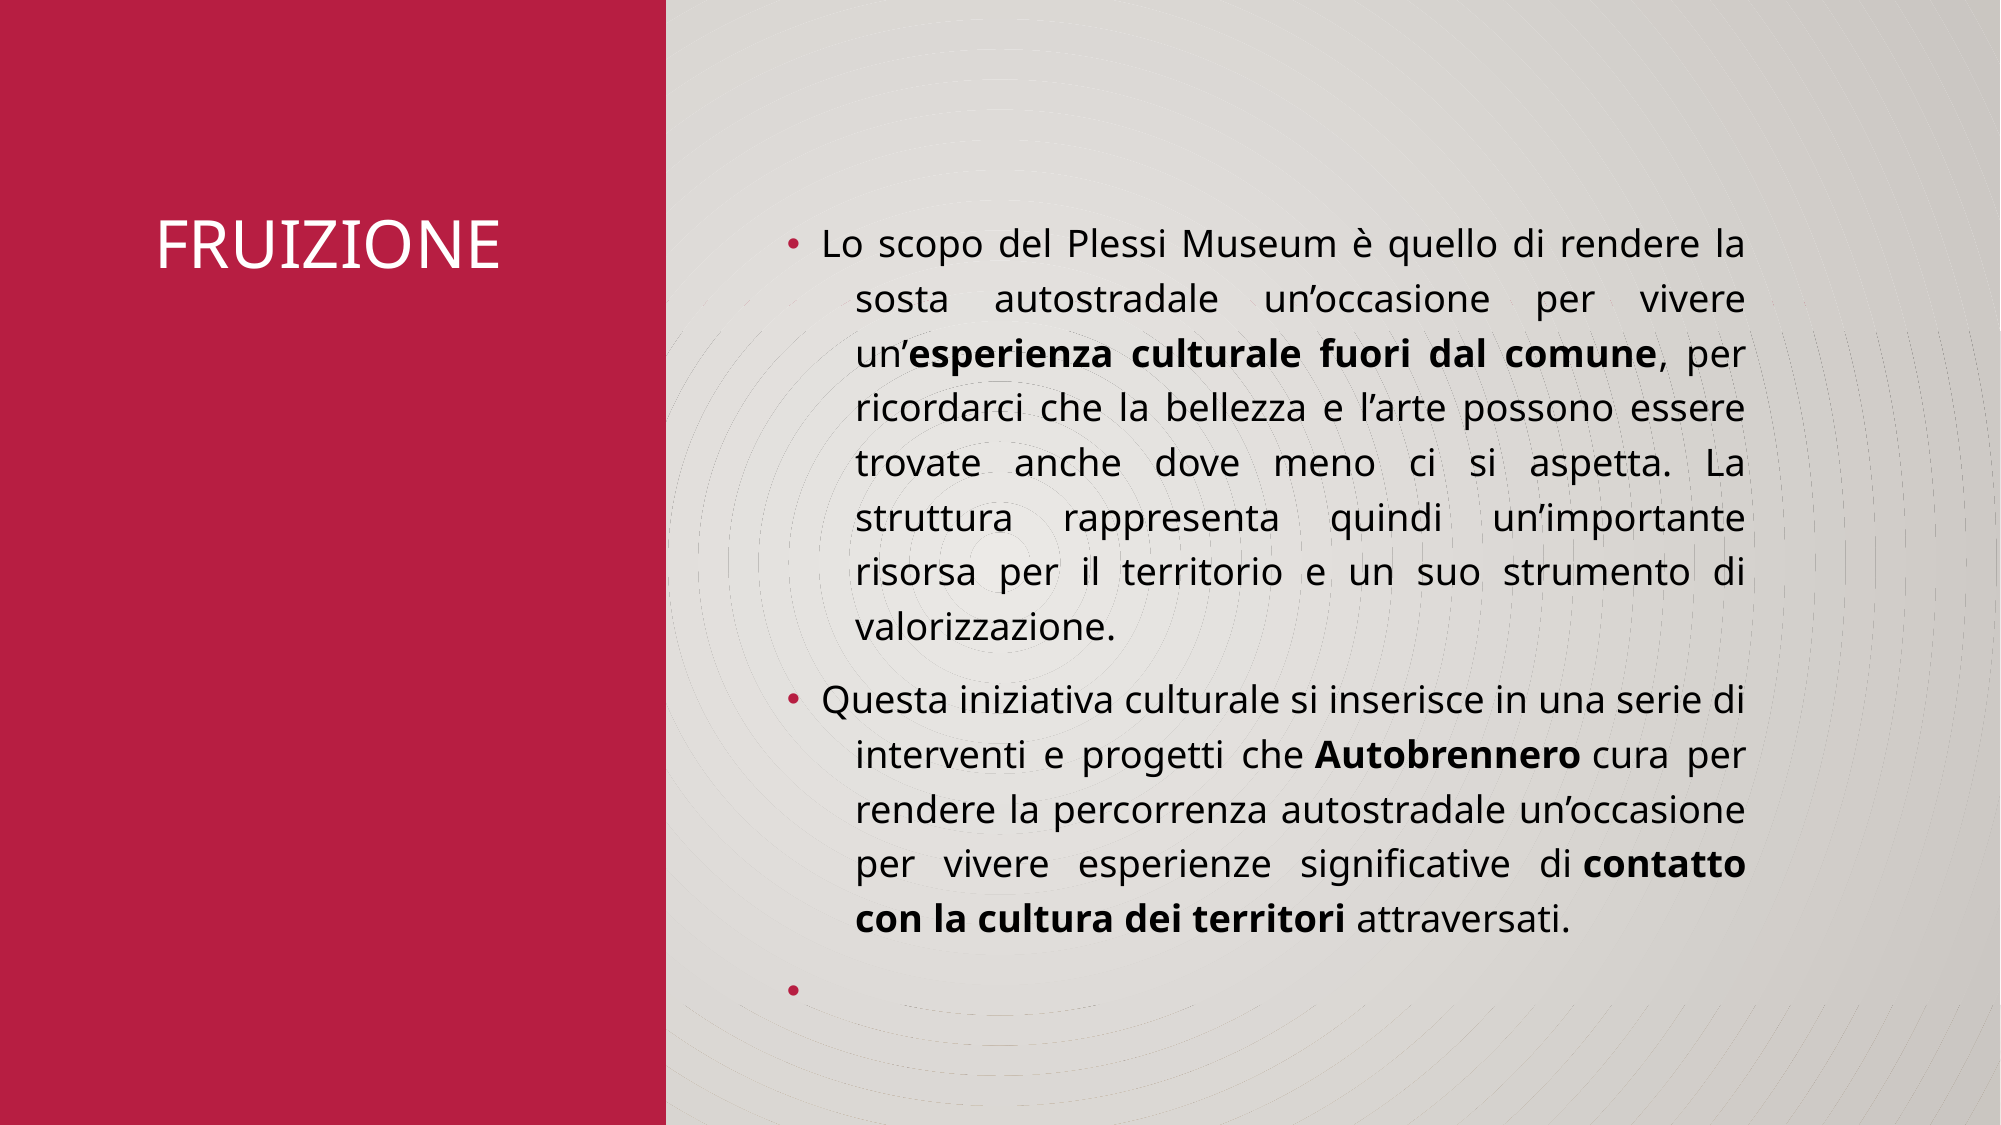

# Fruizione
Lo scopo del Plessi Museum è quello di rendere la sosta autostradale un’occasione per vivere un’esperienza culturale fuori dal comune, per ricordarci che la bellezza e l’arte possono essere trovate anche dove meno ci si aspetta. La struttura rappresenta quindi un’importante risorsa per il territorio e un suo strumento di valorizzazione.
Questa iniziativa culturale si inserisce in una serie di interventi e progetti che Autobrennero cura per rendere la percorrenza autostradale un’occasione per vivere esperienze significative di contatto con la cultura dei territori attraversati.